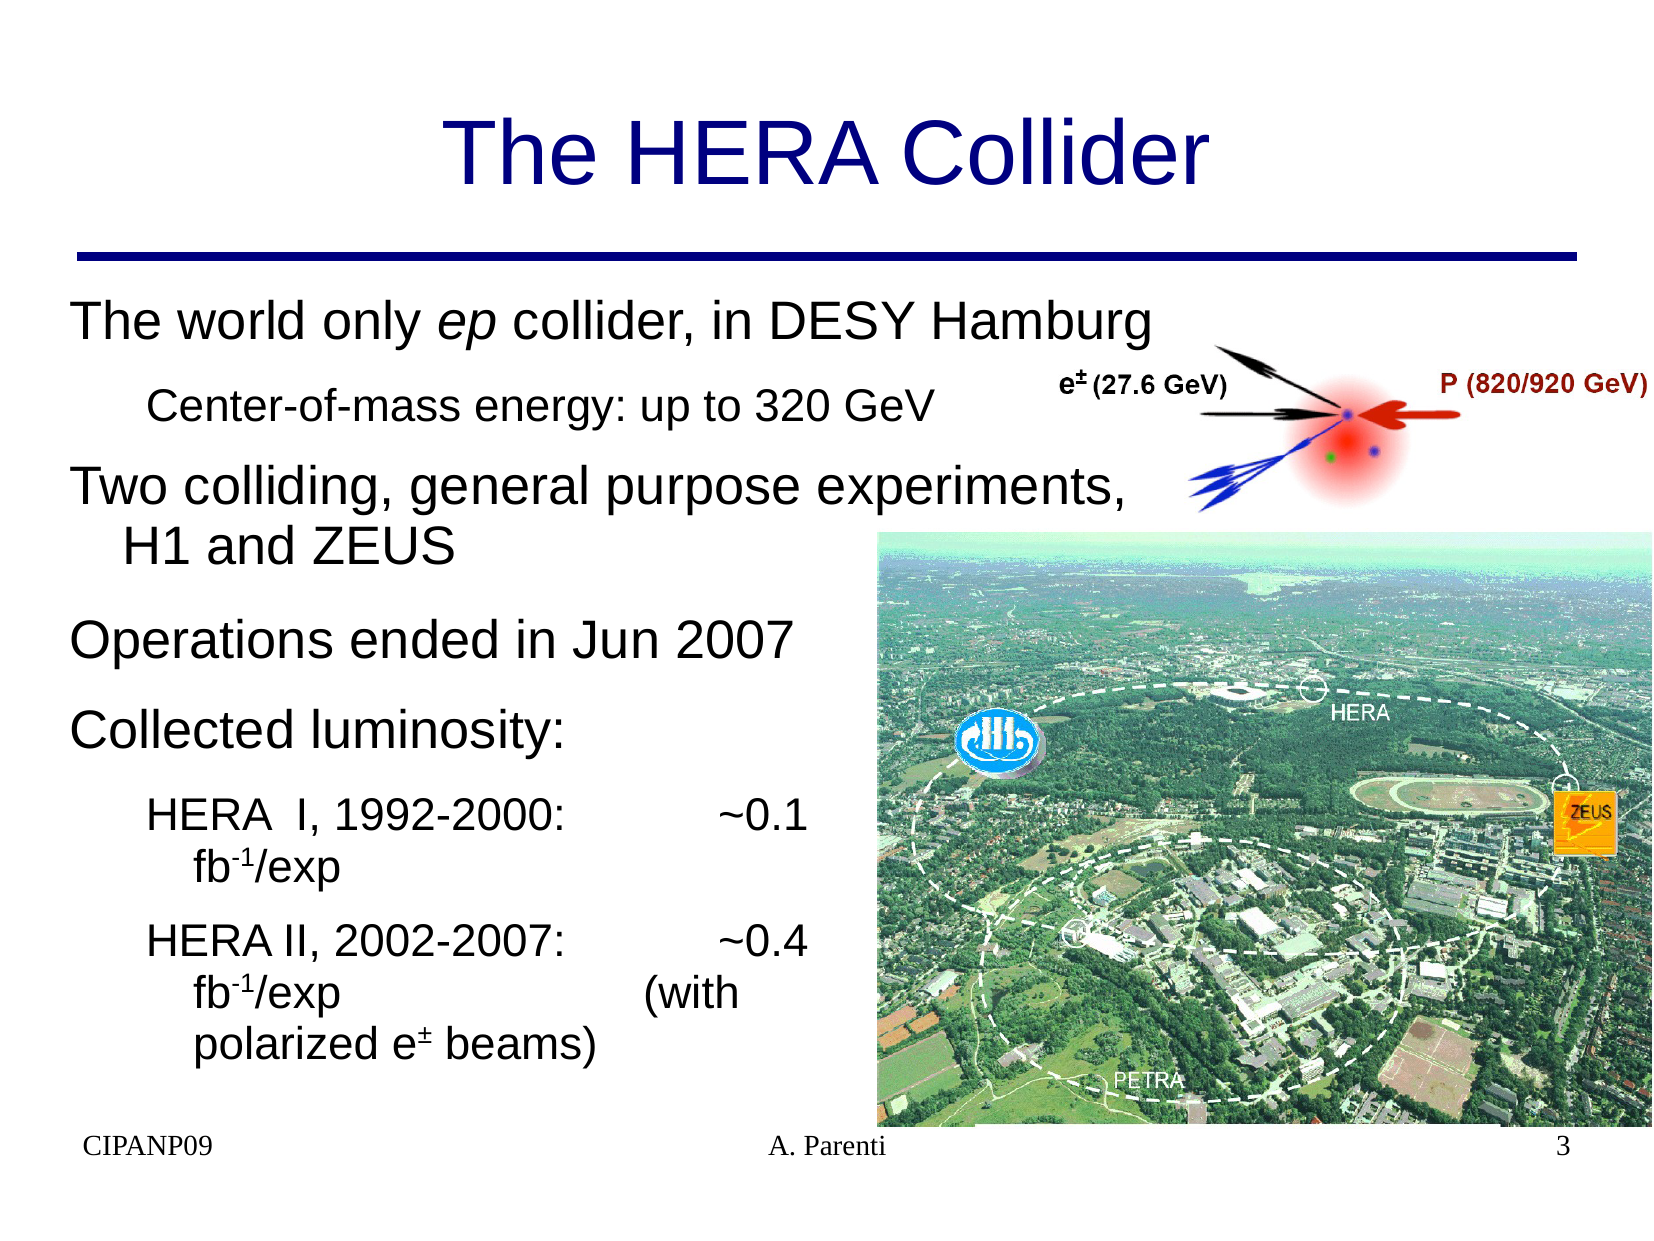

# The HERA Collider
The world only ep collider, in DESY Hamburg
Center-of-mass energy: up to 320 GeV
Two colliding, general purpose experiments, H1 and ZEUS
Operations ended in Jun 2007
Collected luminosity:
HERA I, 1992-2000:			~0.1 fb-1/exp
HERA II, 2002-2007:			~0.4 fb-1/exp					(with polarized e± beams)
3